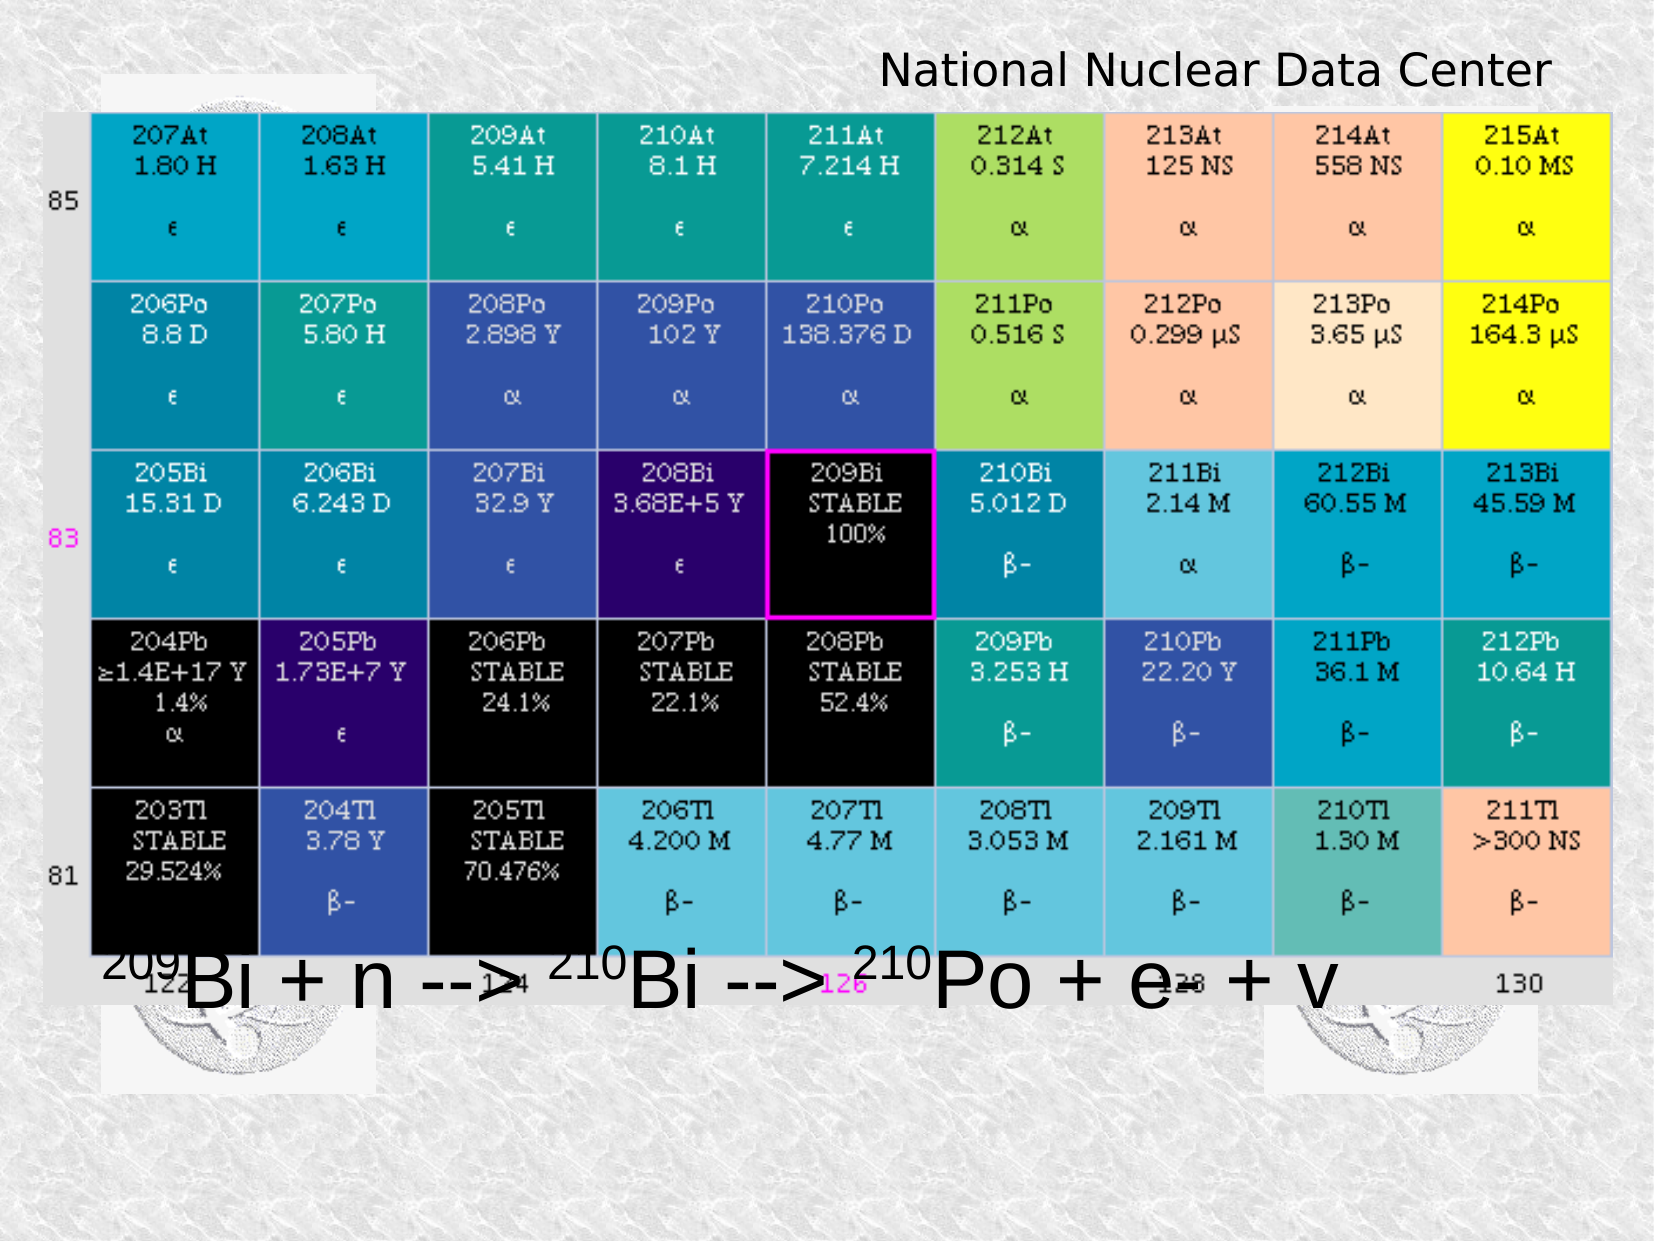

National Nuclear Data Center
209Bi + n --> 210Bi --> 210Po + e- + v